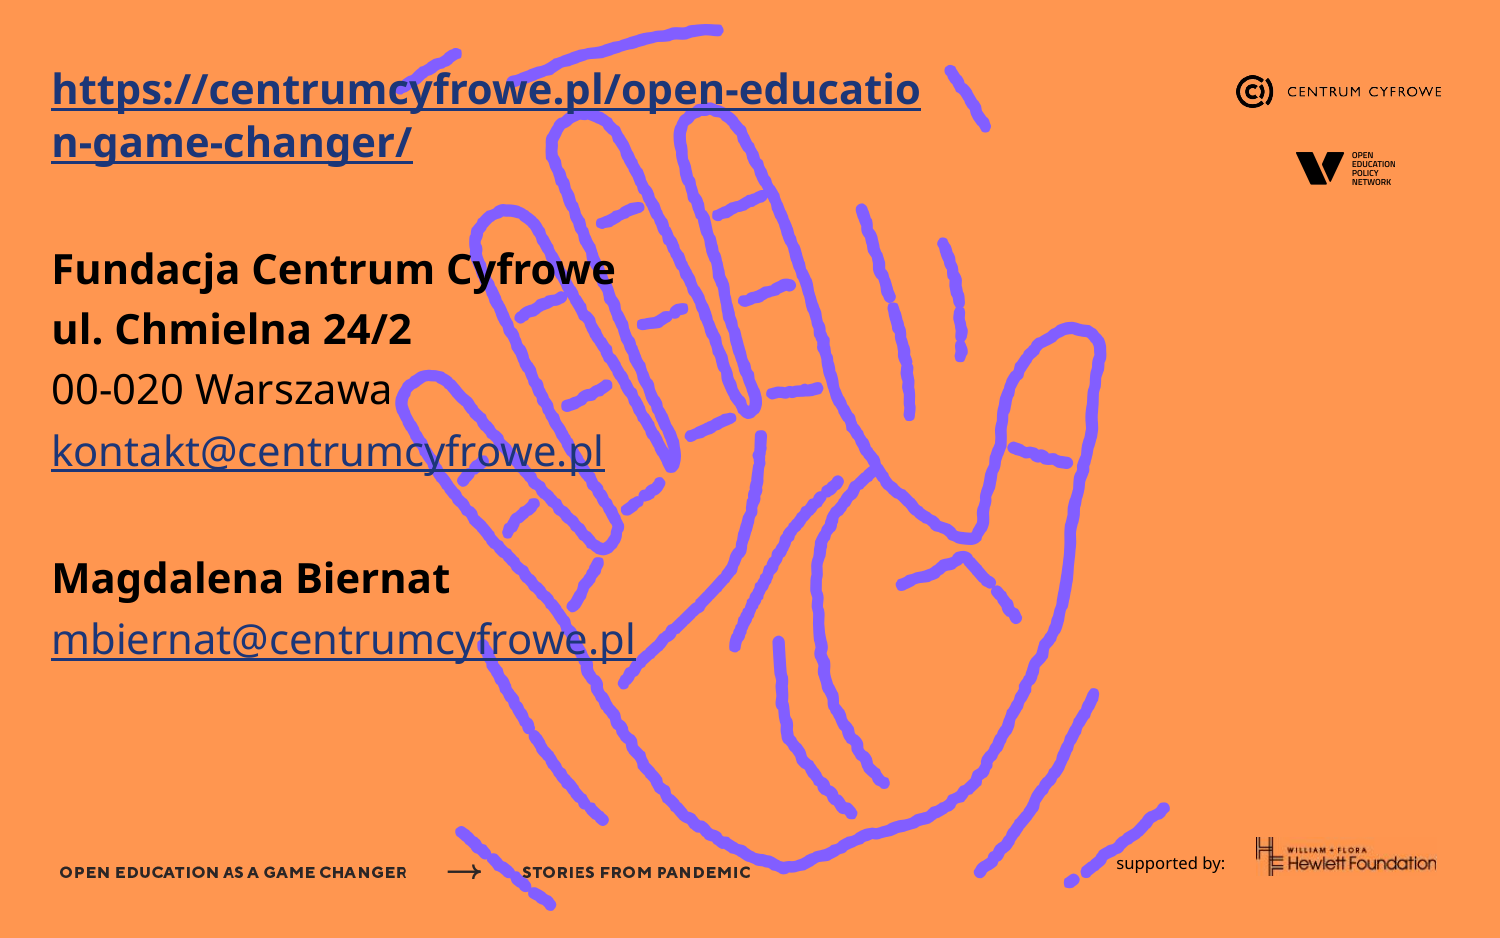

# https://centrumcyfrowe.pl/open-education-game-changer/
Fundacja Centrum Cyfrowe
ul. Chmielna 24/2
00-020 Warszawa
kontakt@centrumcyfrowe.pl
Magdalena Biernat
mbiernat@centrumcyfrowe.pl